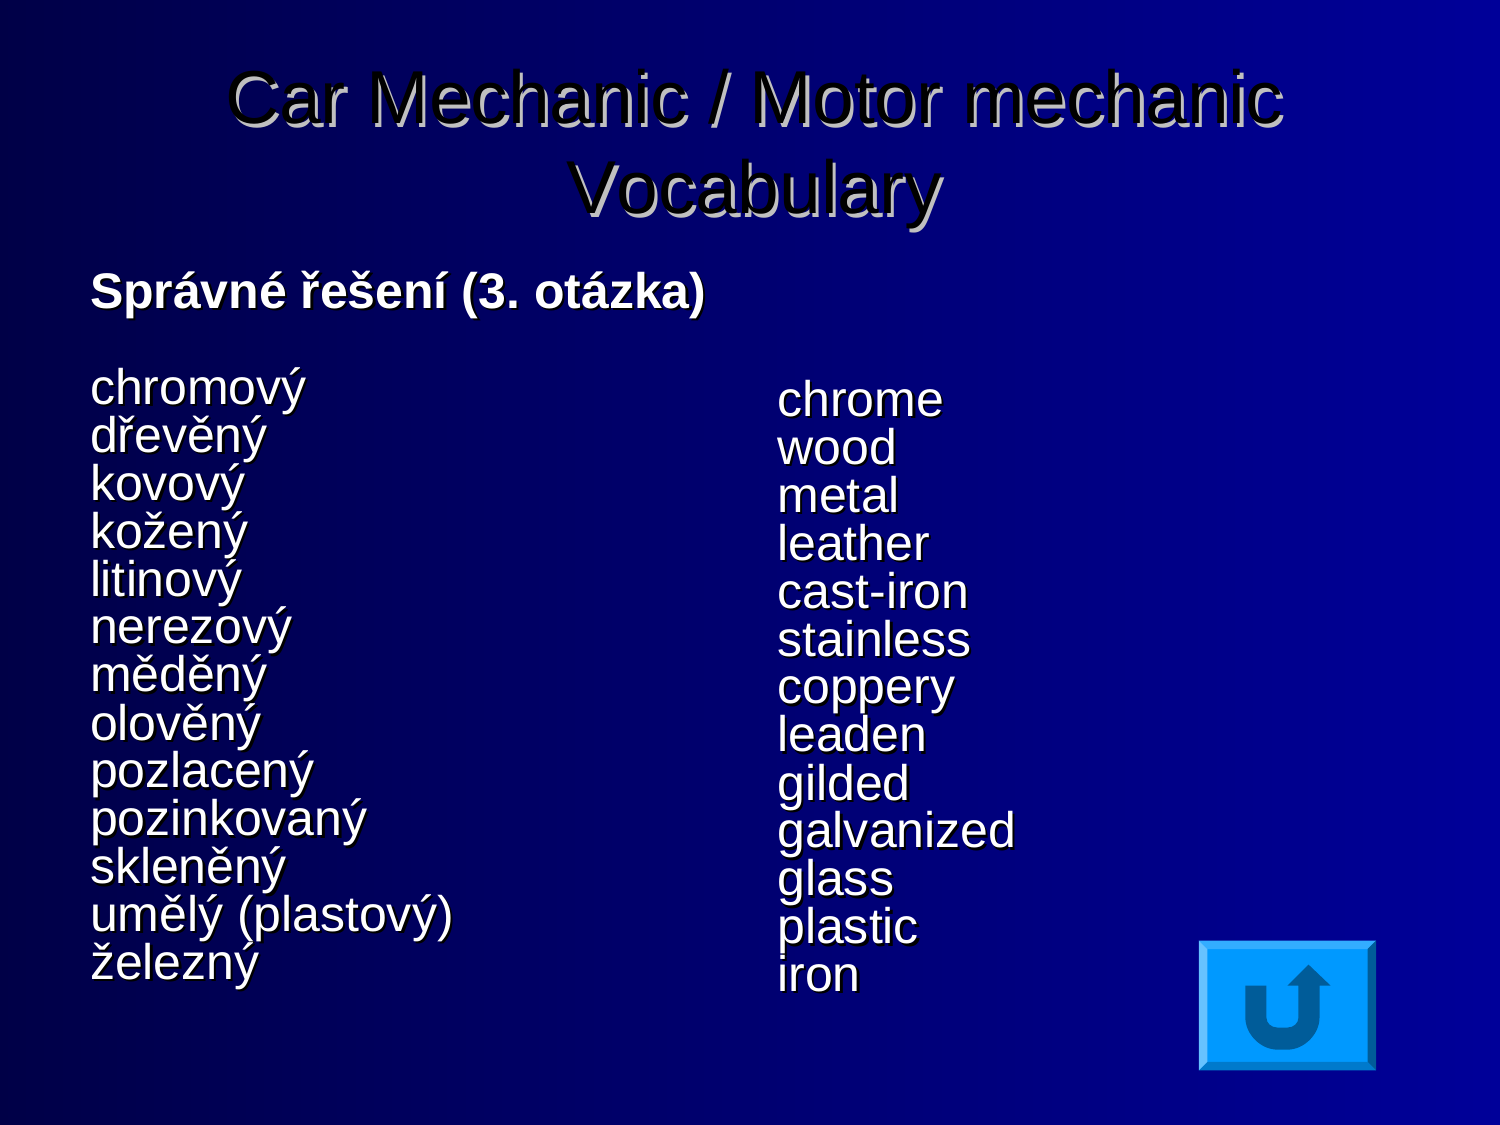

# Car Mechanic / Motor mechanic Vocabulary
Správné řešení (3. otázka)
chromový
dřevěný
kovový
kožený
litinový
nerezový
měděný
olověný
pozlacený
pozinkovaný
skleněný
umělý (plastový)
železný
chrome
wood
metal
leather
cast-iron
stainless
coppery
leaden
gilded
galvanized
glass
plastic
iron